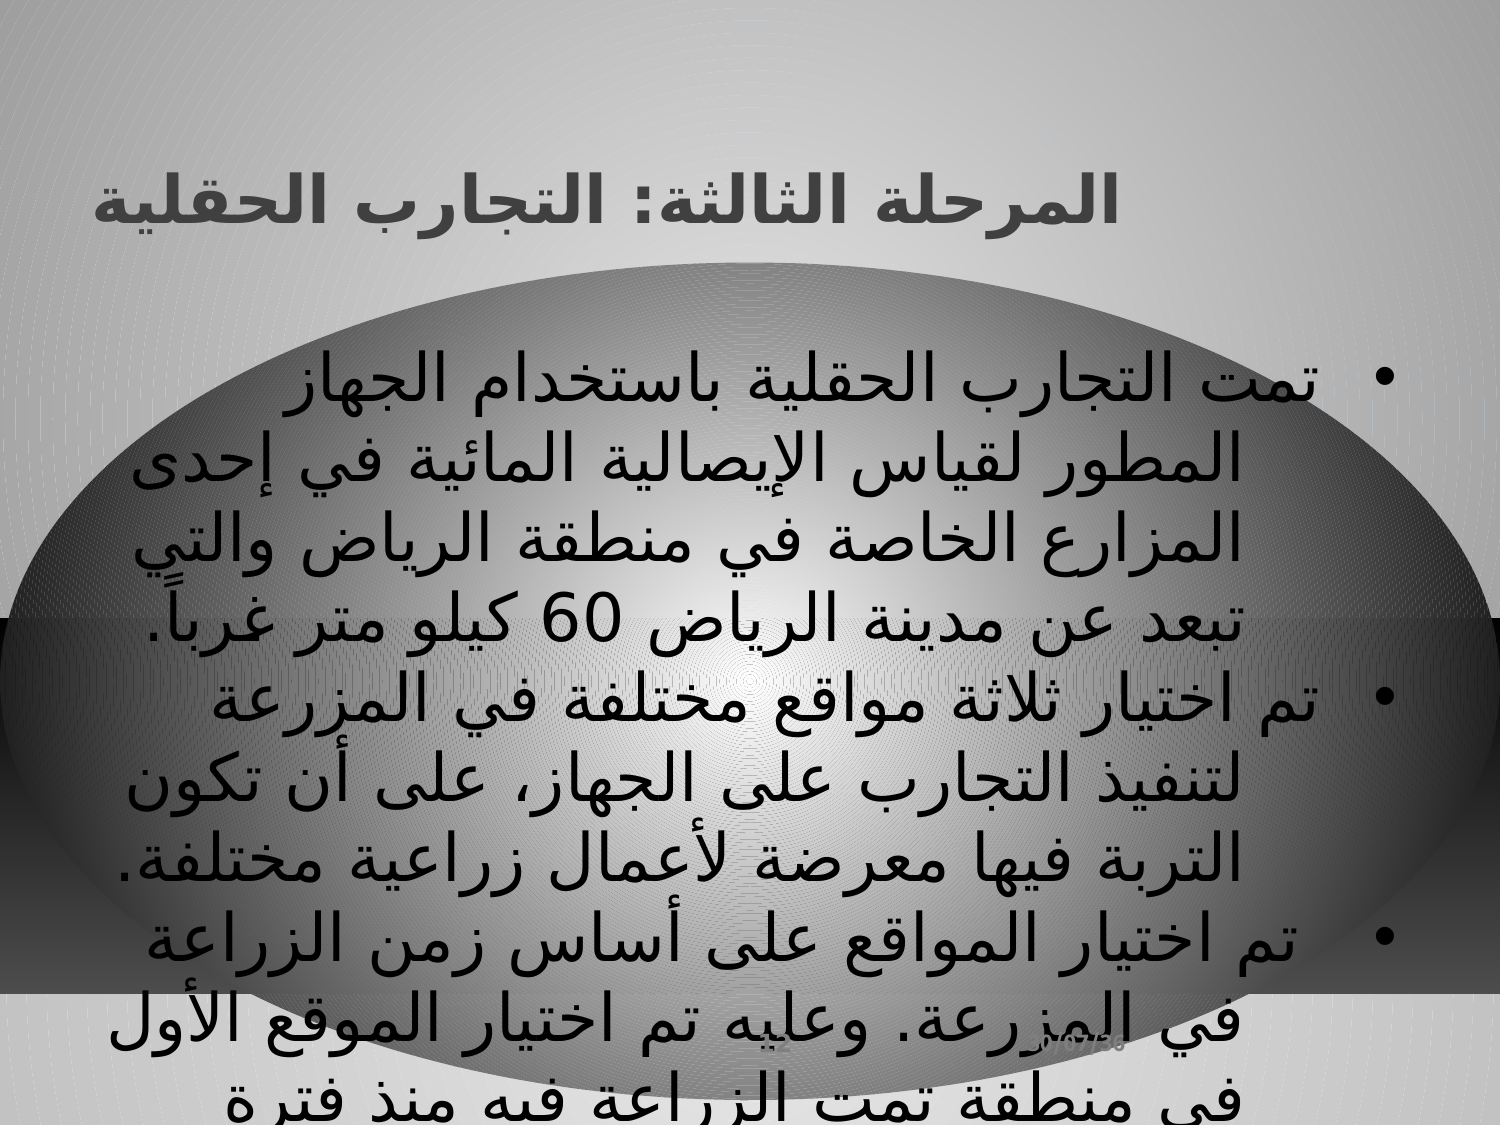

# المرحلة الثالثة: التجارب الحقلية
تمت التجارب الحقلية باستخدام الجهاز المطور لقياس الإيصالية المائية في إحدى المزارع الخاصة في منطقة الرياض والتي تبعد عن مدينة الرياض 60 كيلو متر غرباً.
تم اختيار ثلاثة مواقع مختلفة في المزرعة لتنفيذ التجارب على الجهاز، على أن تكون التربة فيها معرضة لأعمال زراعية مختلفة.
 تم اختيار المواقع على أساس زمن الزراعة في المزرعة. وعليه تم اختيار الموقع الأول في منطقة تمت الزراعة فيه منذ فترة قريبة، والموقع الثاني تحت الزراعة حاليا، والموقع الثالث لم تتم الزراعة فيه منذ فترة طويلة
30/07/36